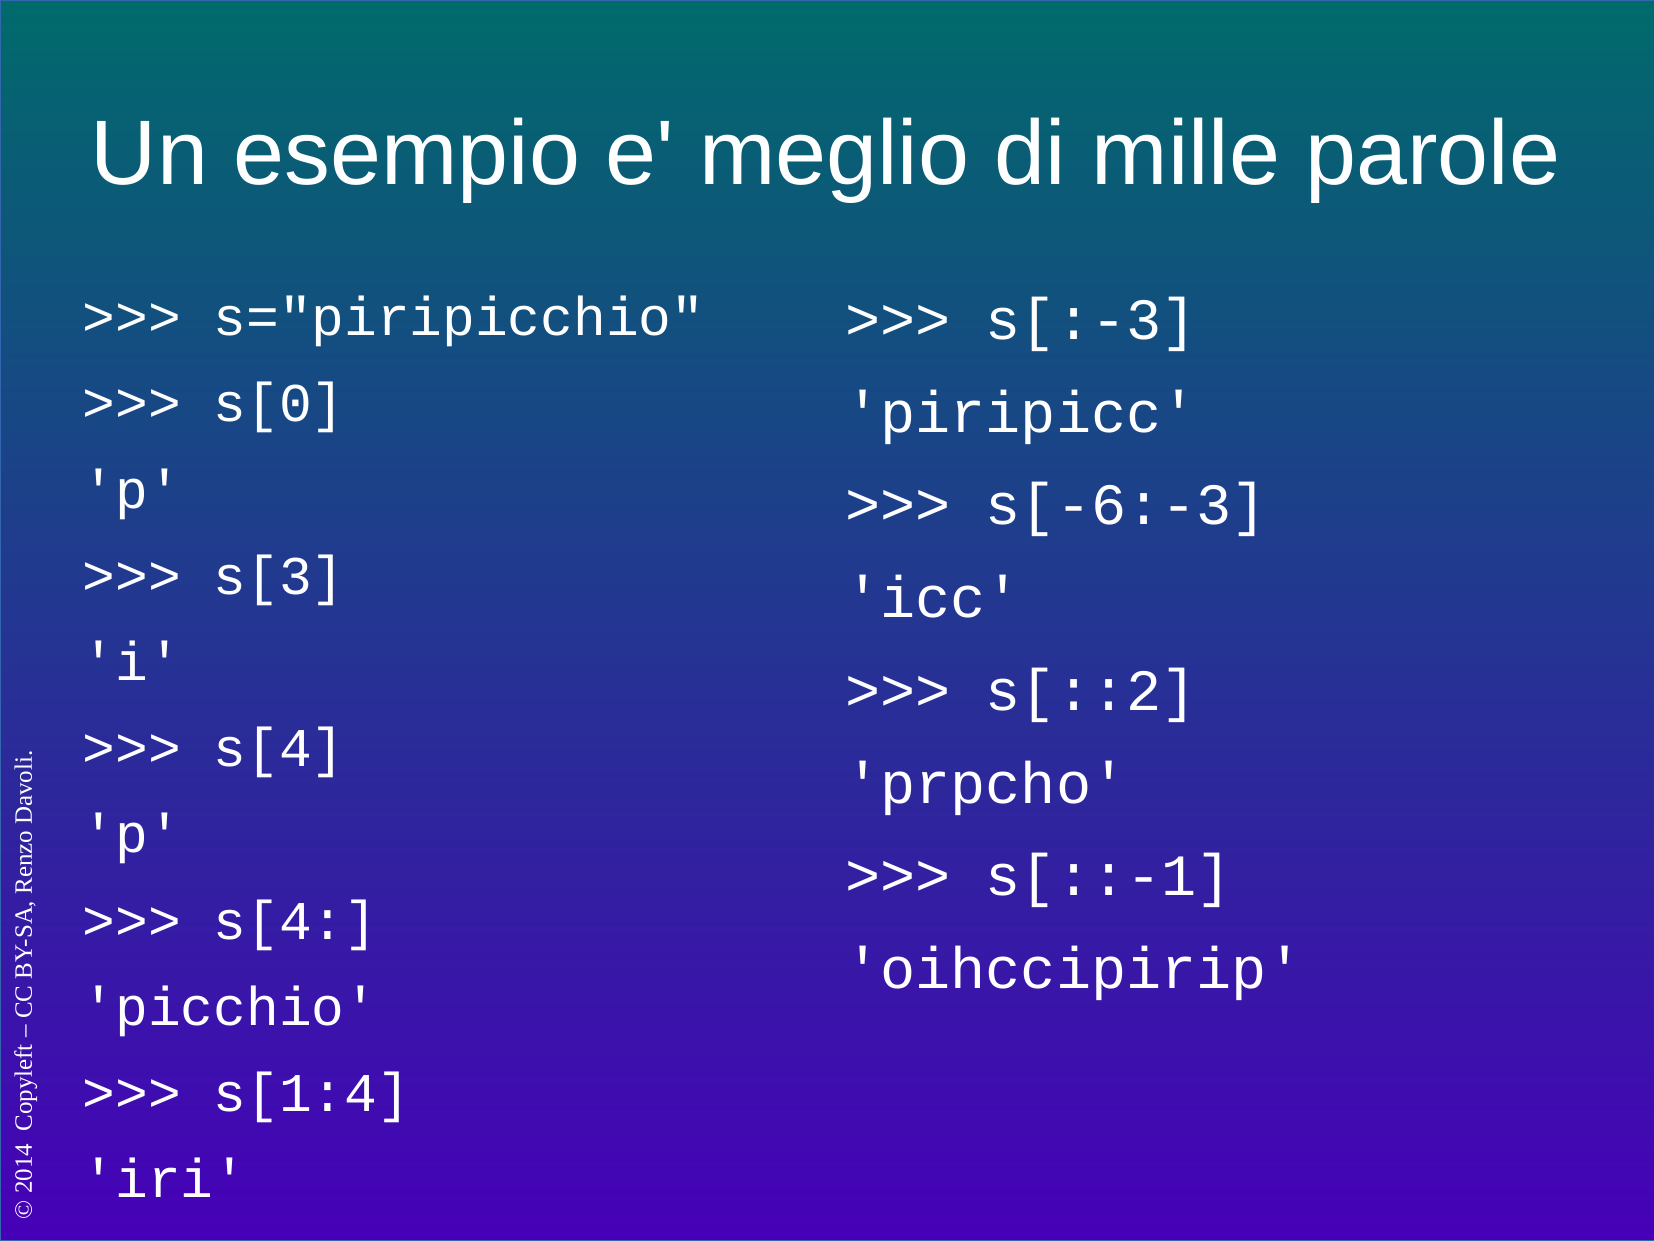

# Un esempio e' meglio di mille parole
>>> s="piripicchio"
>>> s[0]
'p'
>>> s[3]
'i'
>>> s[4]
'p'
>>> s[4:]
'picchio'
>>> s[1:4]
'iri'
>>> s[:-3]
'piripicc'
>>> s[-6:-3]
'icc'
>>> s[::2]
'prpcho'
>>> s[::-1]
'oihccipirip'